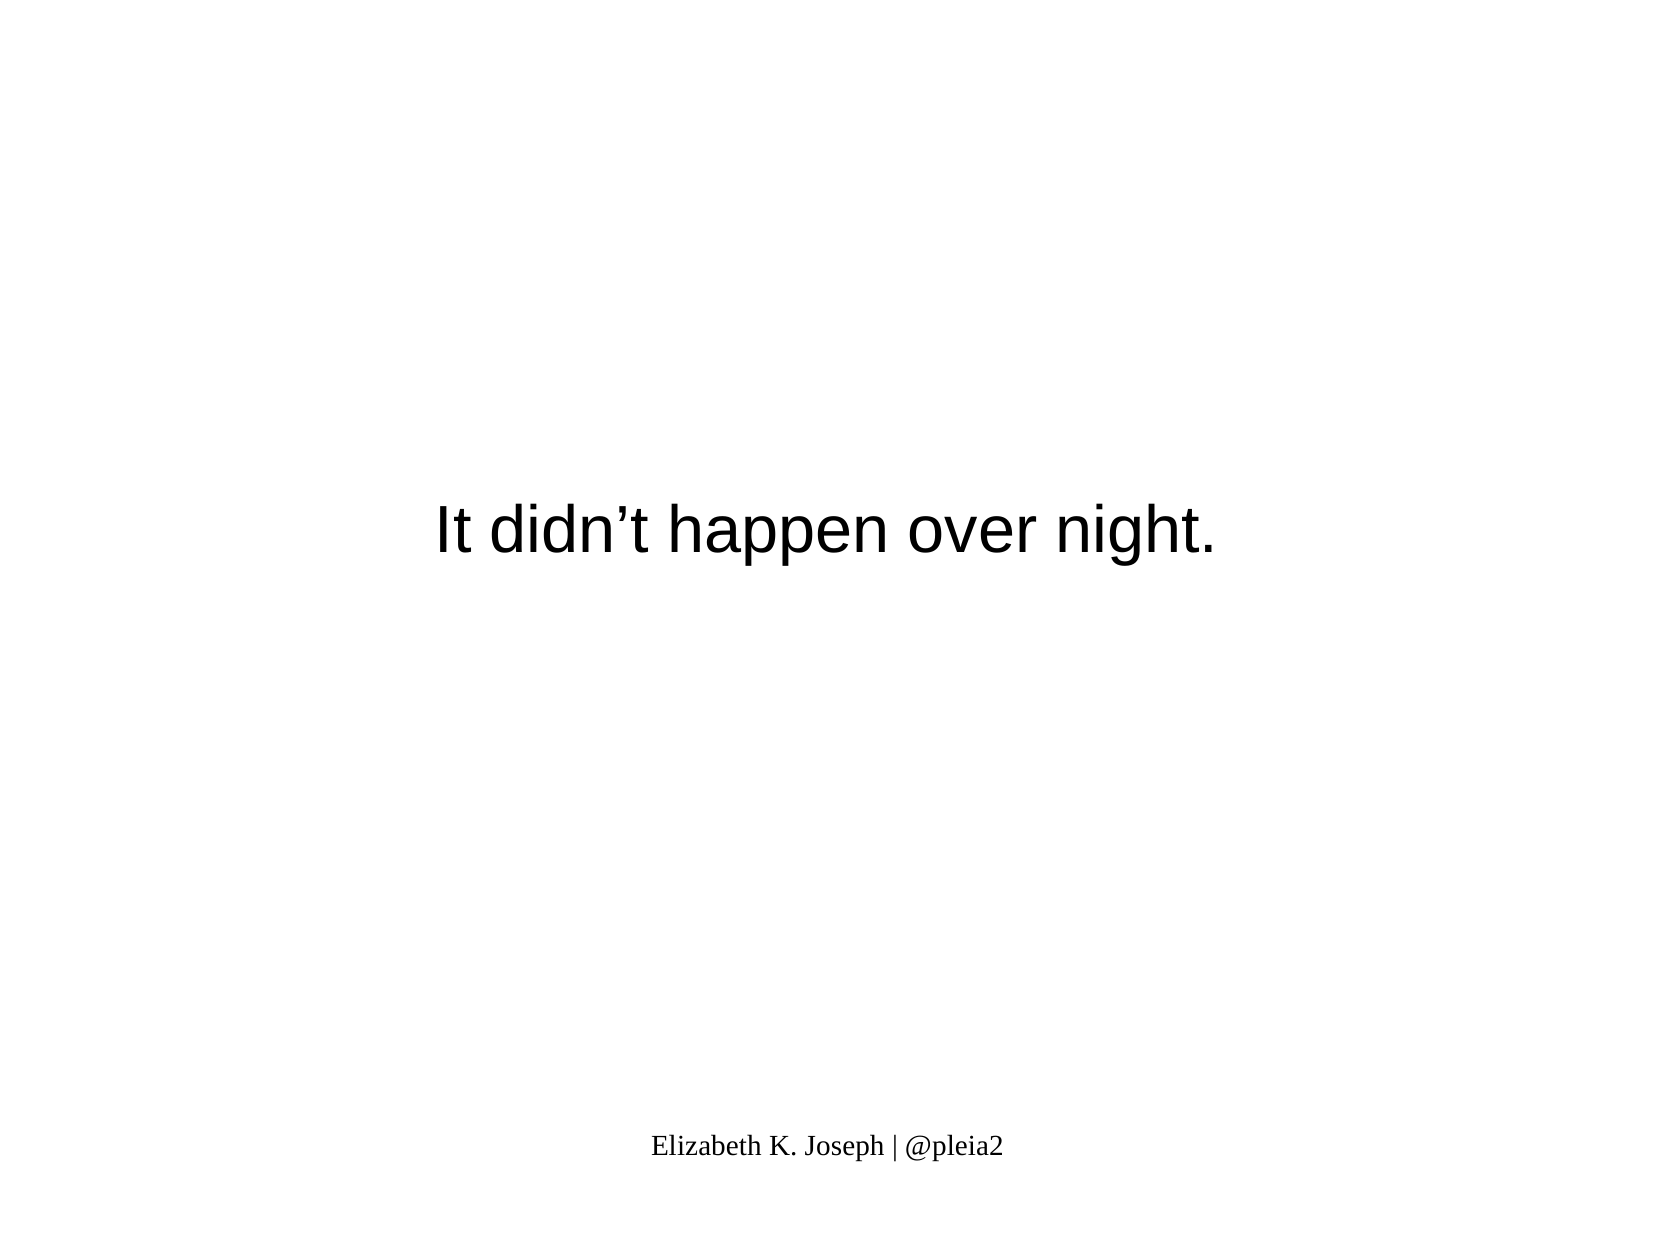

# It didn’t happen over night.
Elizabeth K. Joseph | @pleia2